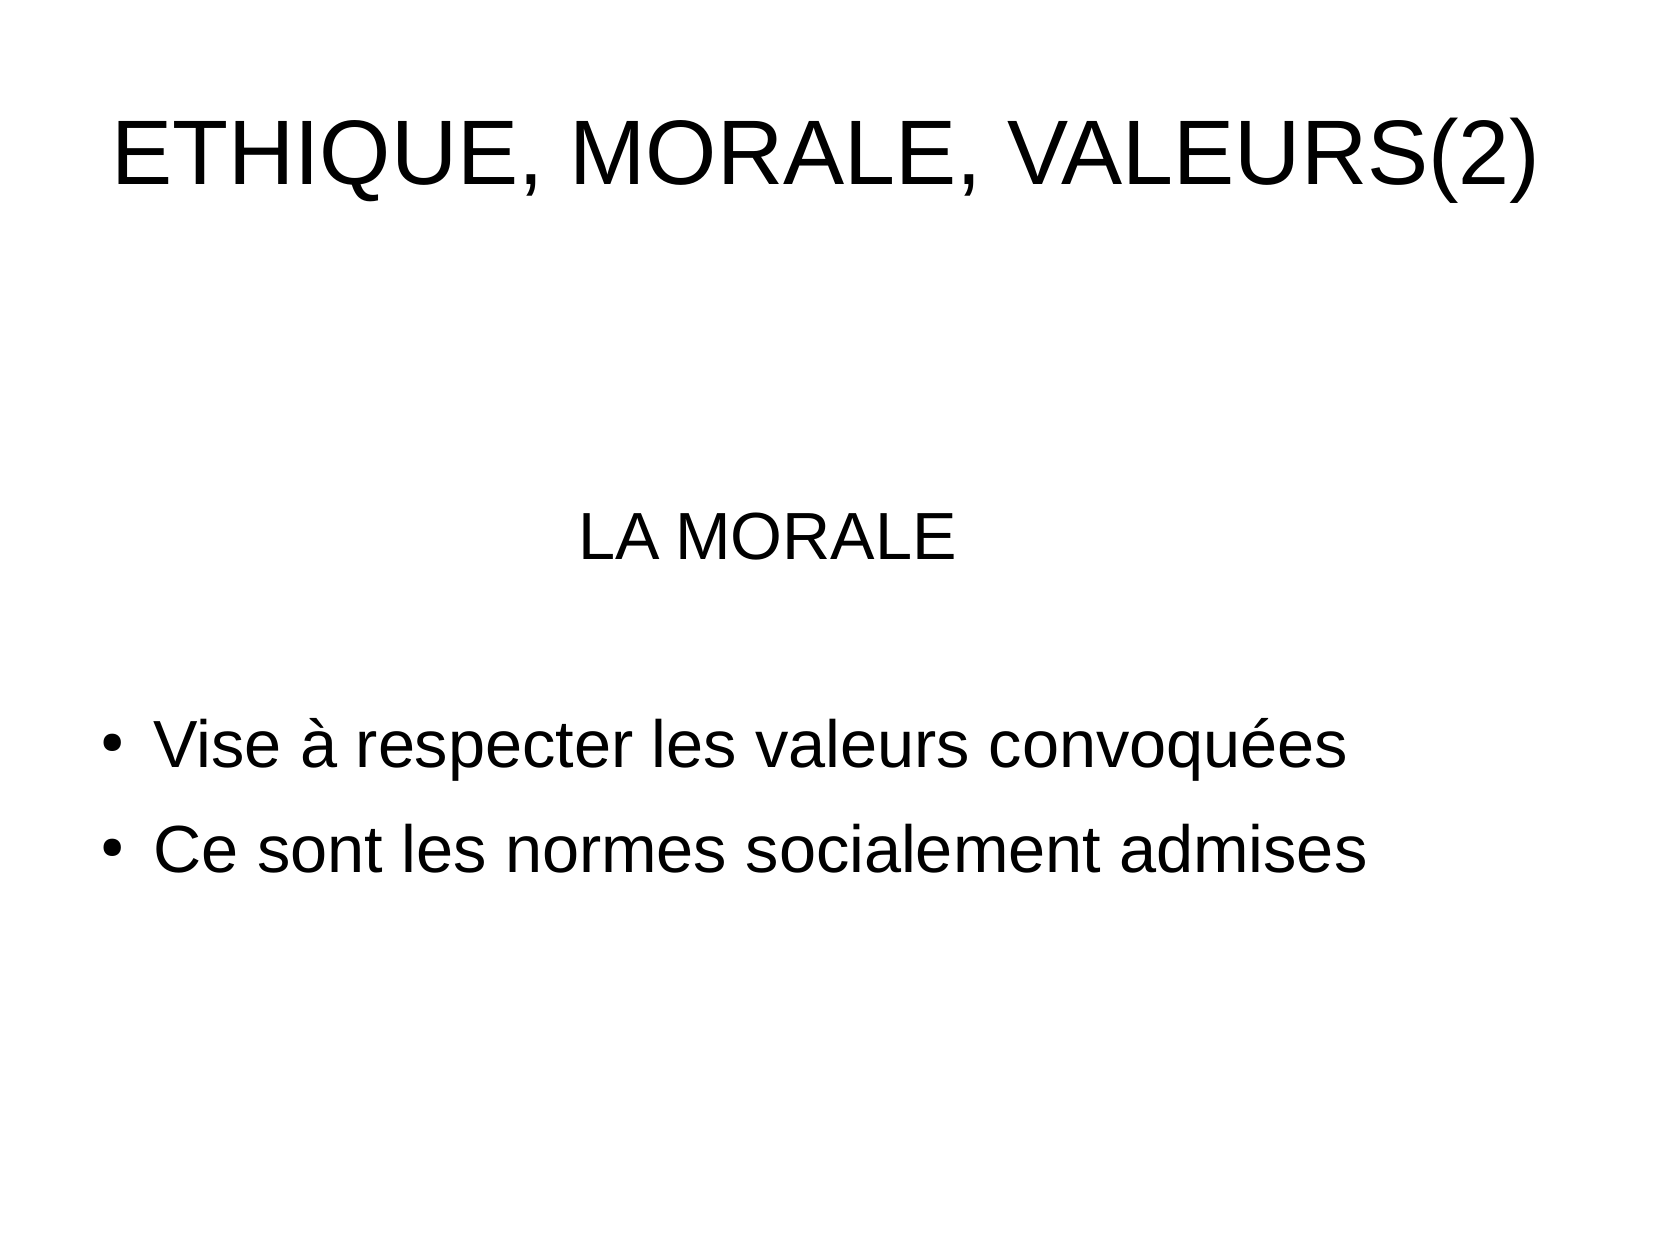

# ETHIQUE, MORALE, VALEURS(2)
 LA MORALE
Vise à respecter les valeurs convoquées
Ce sont les normes socialement admises